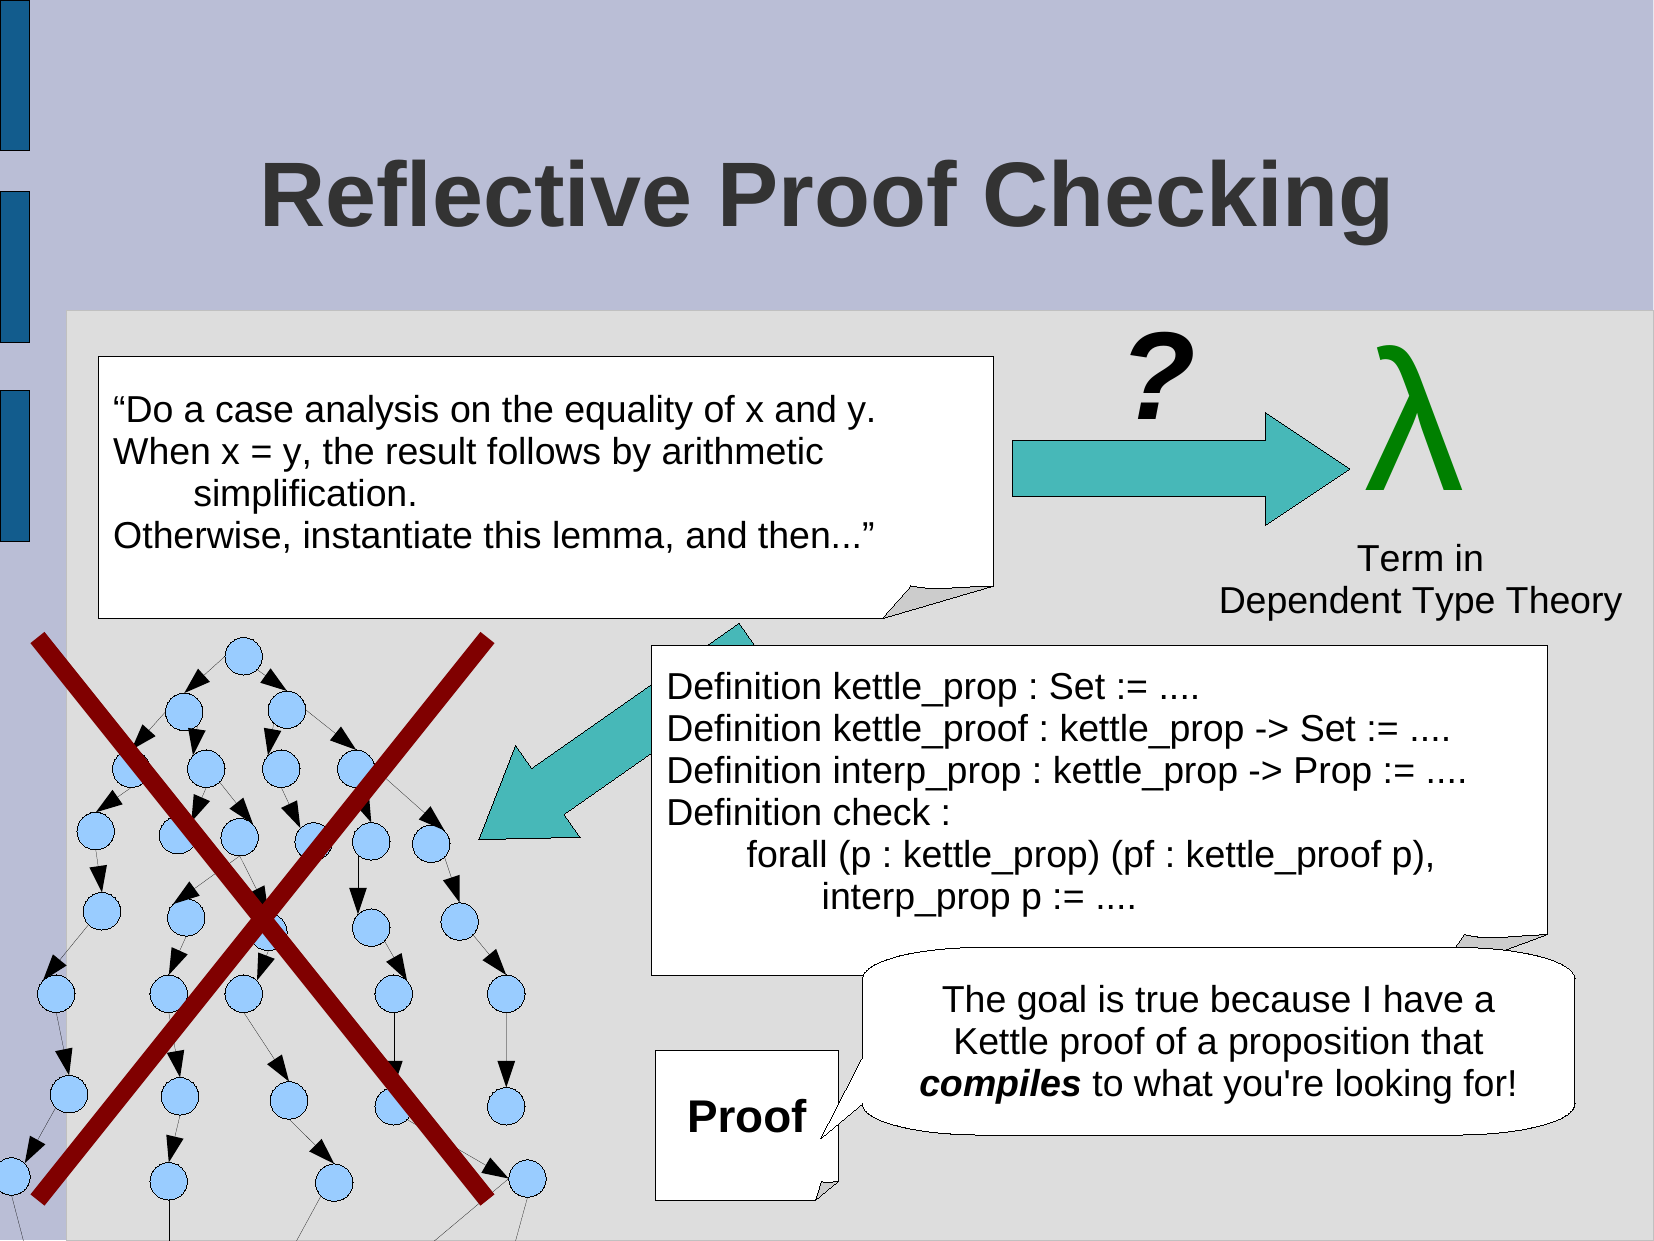

# Reflective Proof Checking
?
λ
“Do a case analysis on the equality of x and y.
When x = y, the result follows by arithmetic simplification.
Otherwise, instantiate this lemma, and then...”
Term in
Dependent Type Theory
Definition kettle_prop : Set := ....
Definition kettle_proof : kettle_prop -> Set := ....
Definition interp_prop : kettle_prop -> Prop := ....
Definition check :
	forall (p : kettle_prop) (pf : kettle_proof p),
		interp_prop p := ....
The goal is true because I have a Kettle proof of a proposition that compiles to what you're looking for!
Proof